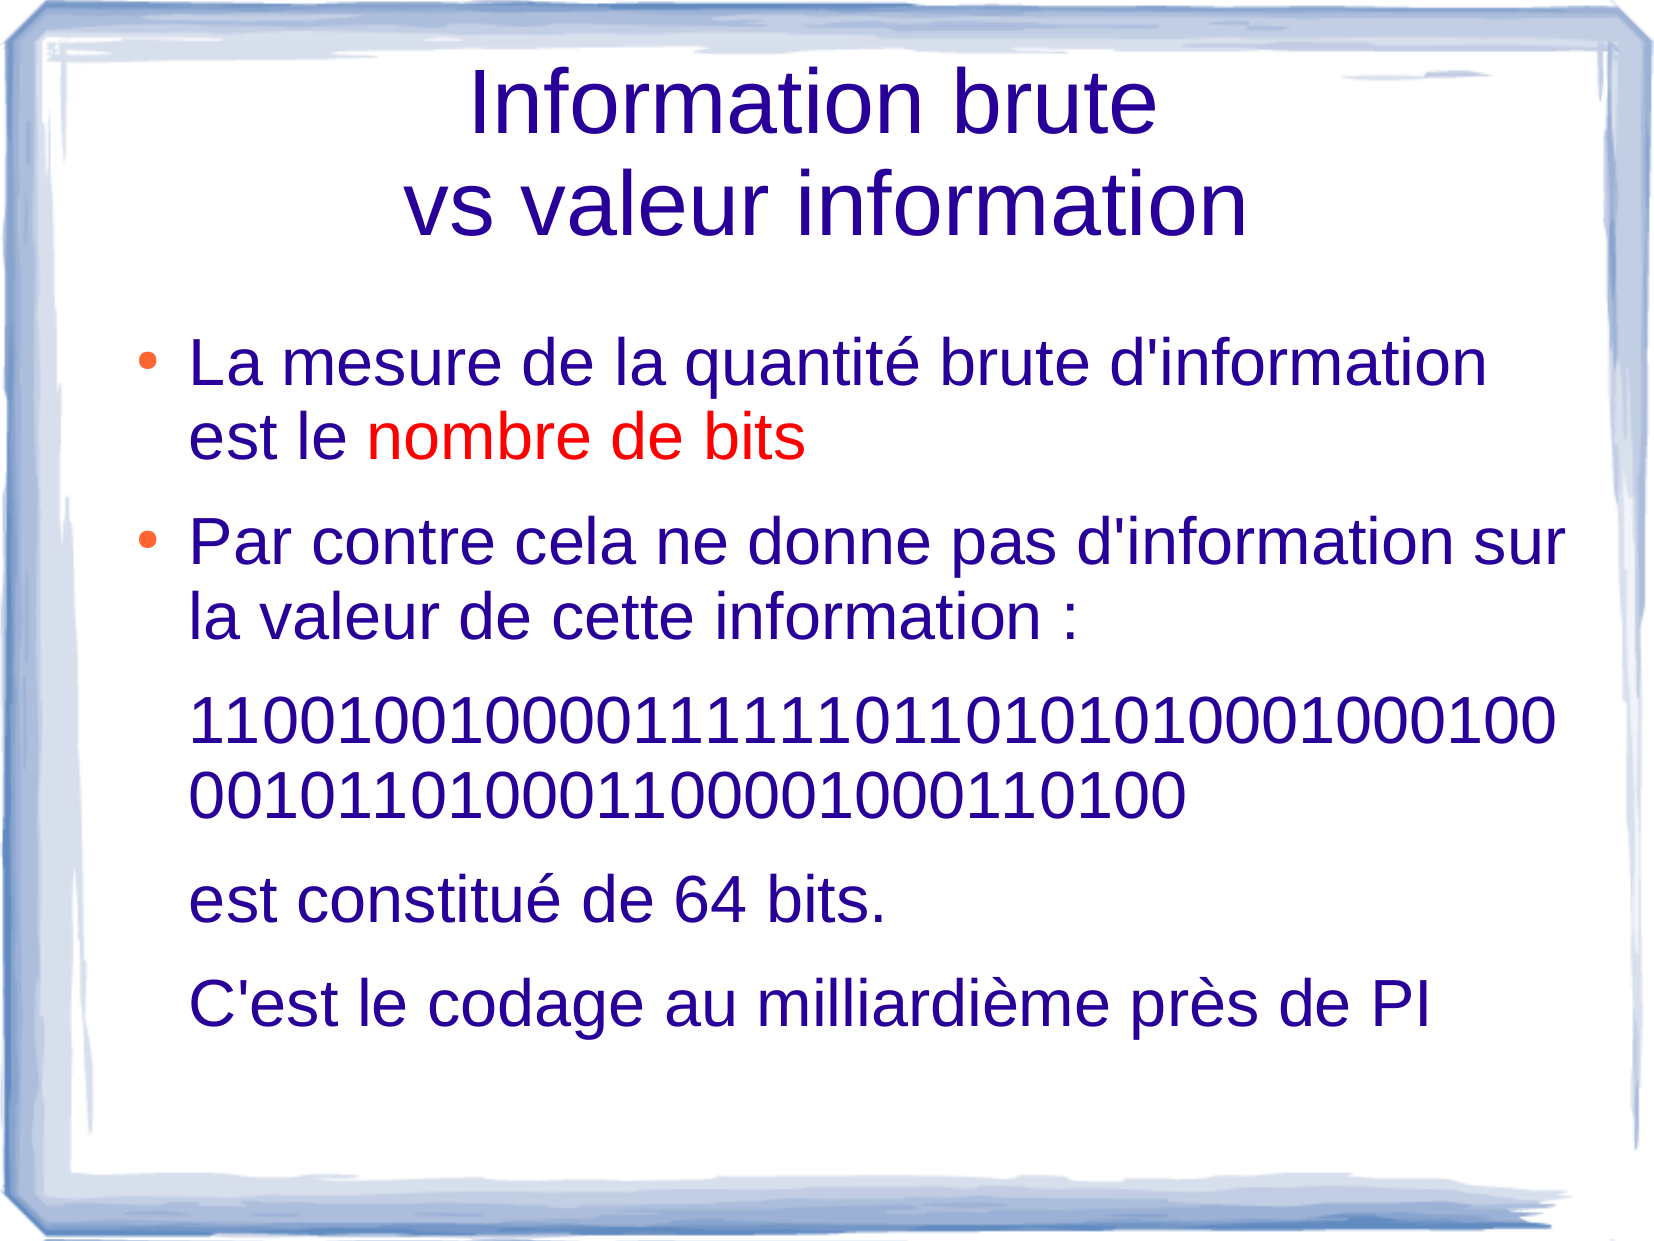

# Information brute vs valeur information
La mesure de la quantité brute d'information est le nombre de bits
Par contre cela ne donne pas d'information sur la valeur de cette information :
1100100100001111110110101010001000100001011010001100001000110100
est constitué de 64 bits.
C'est le codage au milliardième près de PI